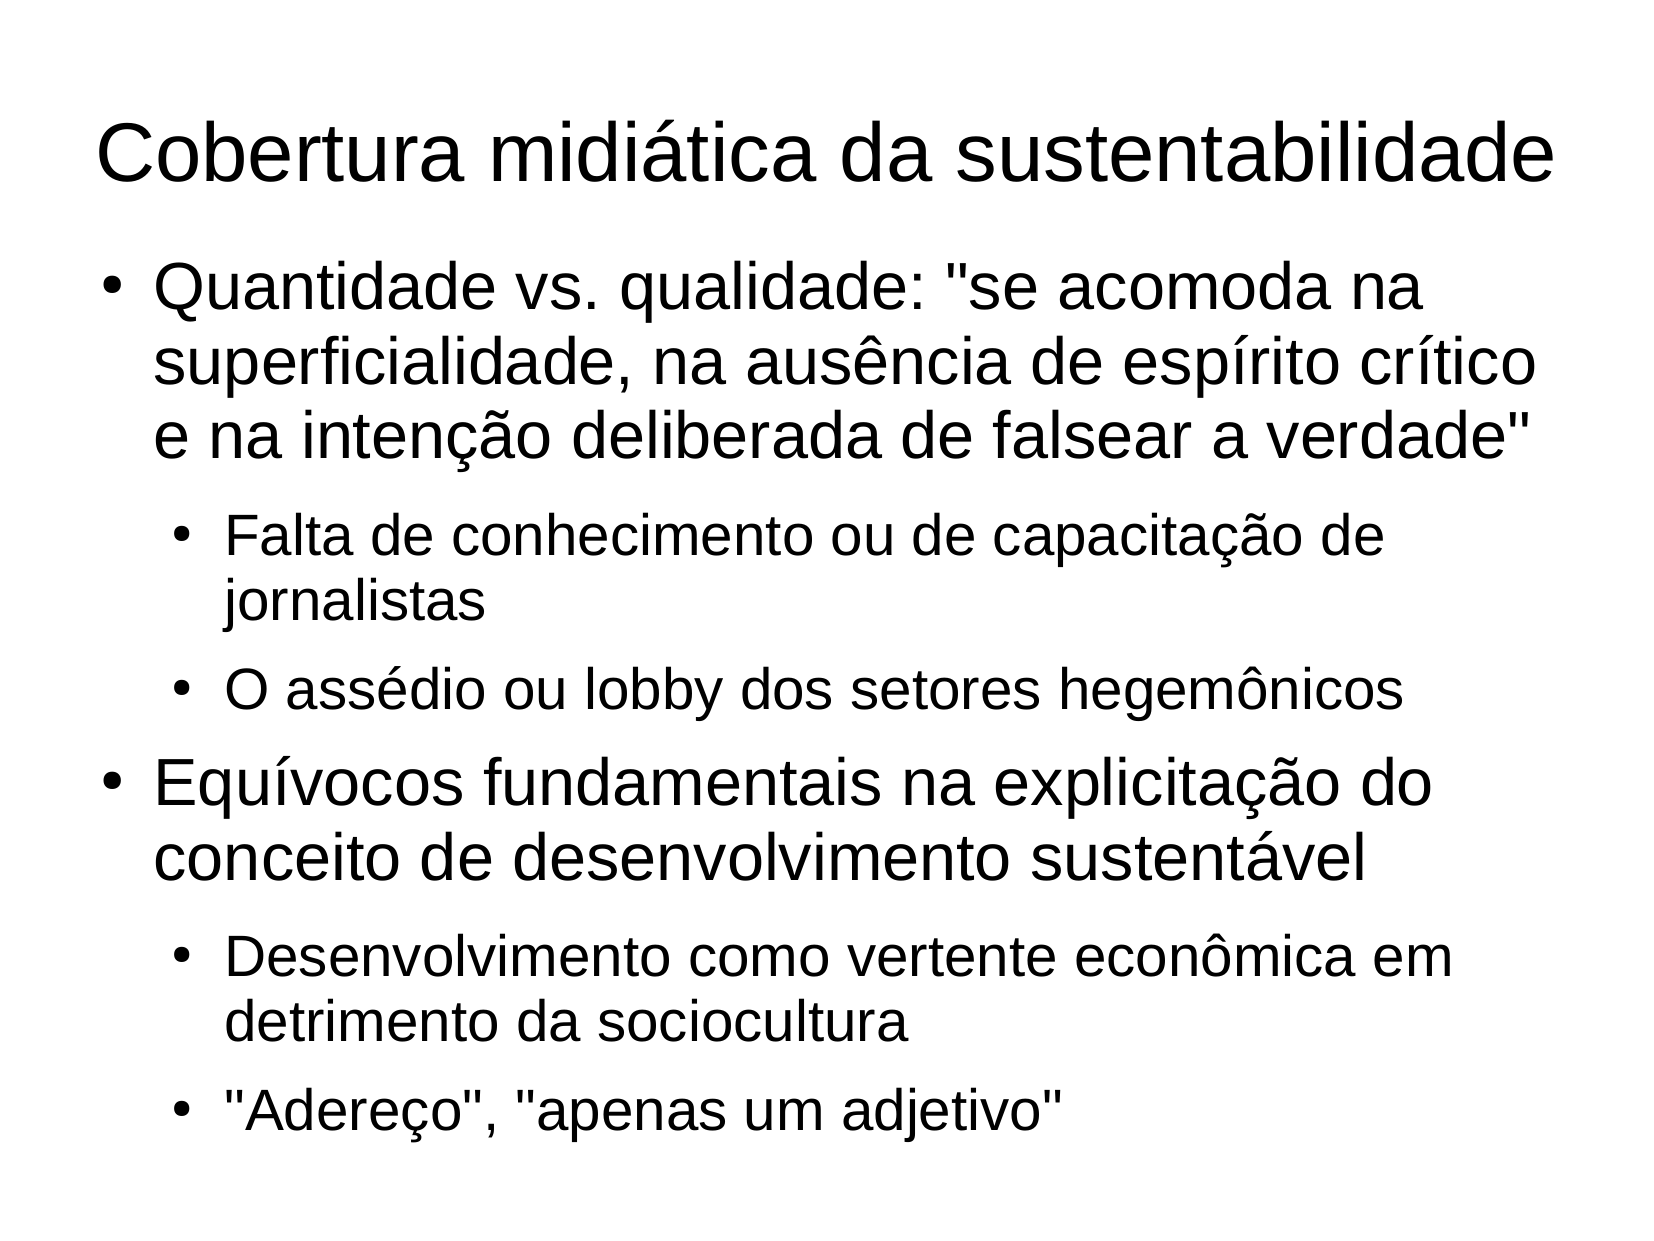

# Cobertura midiática da sustentabilidade
Quantidade vs. qualidade: "se acomoda na superficialidade, na ausência de espírito crítico e na intenção deliberada de falsear a verdade"
Falta de conhecimento ou de capacitação de jornalistas
O assédio ou lobby dos setores hegemônicos
Equívocos fundamentais na explicitação do conceito de desenvolvimento sustentável
Desenvolvimento como vertente econômica em detrimento da sociocultura
"Adereço", "apenas um adjetivo"